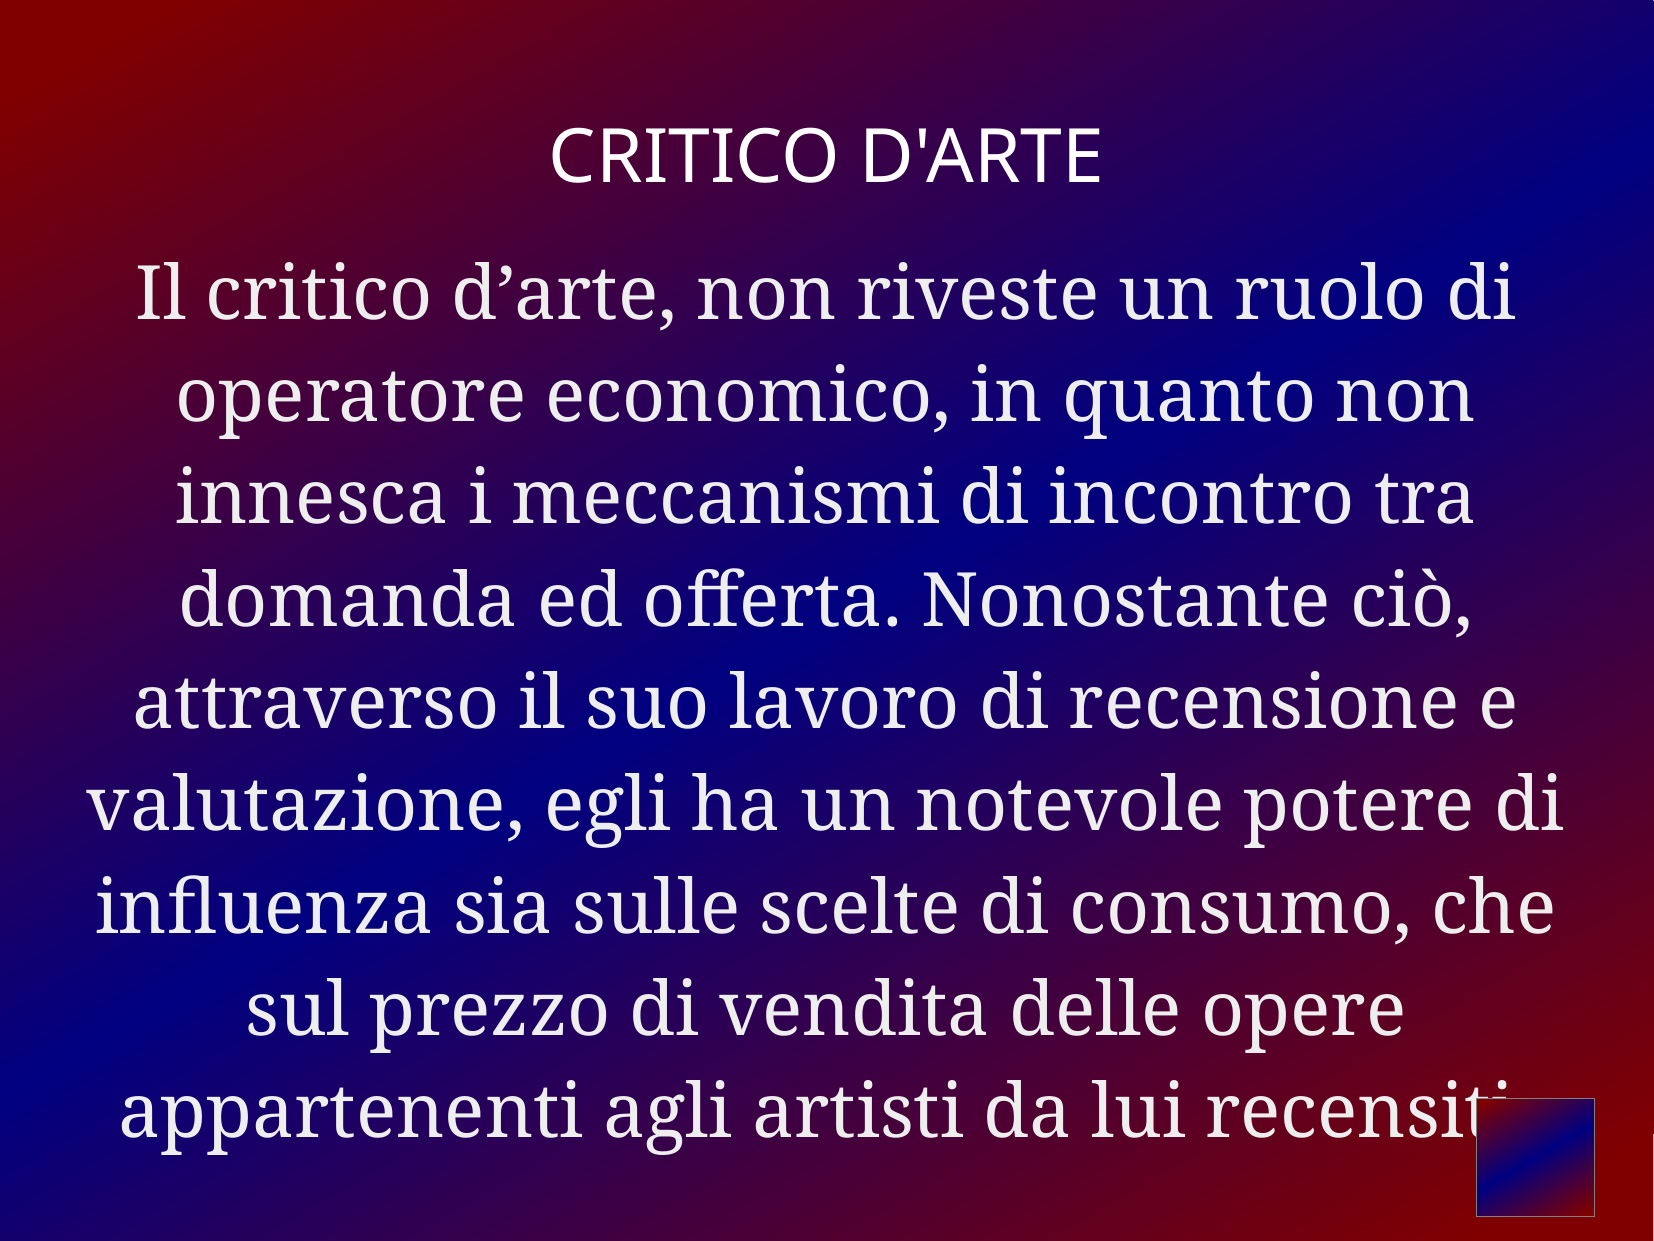

# CRITICO D'ARTE
Il critico d’arte, non riveste un ruolo di operatore economico, in quanto non innesca i meccanismi di incontro tra domanda ed offerta. Nonostante ciò, attraverso il suo lavoro di recensione e valutazione, egli ha un notevole potere di influenza sia sulle scelte di consumo, che sul prezzo di vendita delle opere appartenenti agli artisti da lui recensiti.